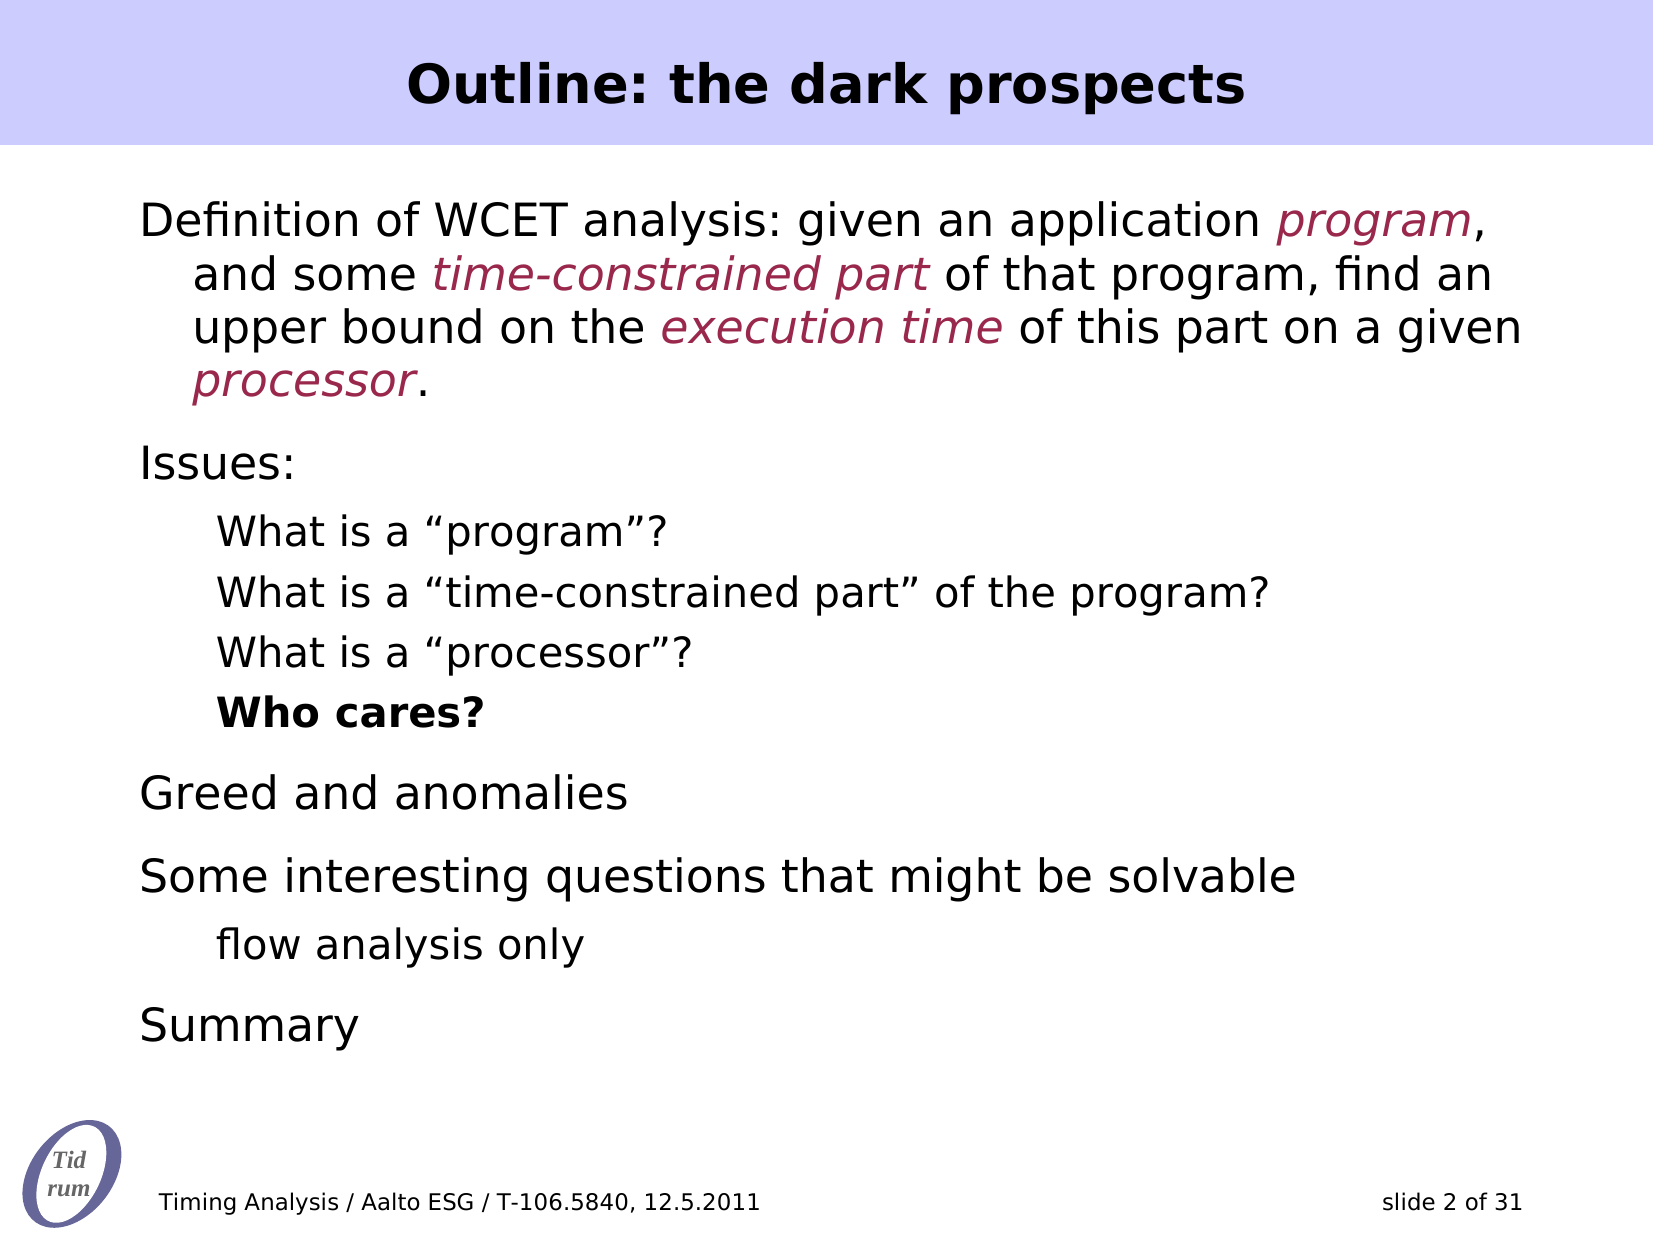

# Outline: the dark prospects
Definition of WCET analysis: given an application program, and some time-constrained part of that program, find an upper bound on the execution time of this part on a given processor.
Issues:
What is a “program”?
What is a “time-constrained part” of the program?
What is a “processor”?
Who cares?
Greed and anomalies
Some interesting questions that might be solvable
flow analysis only
Summary